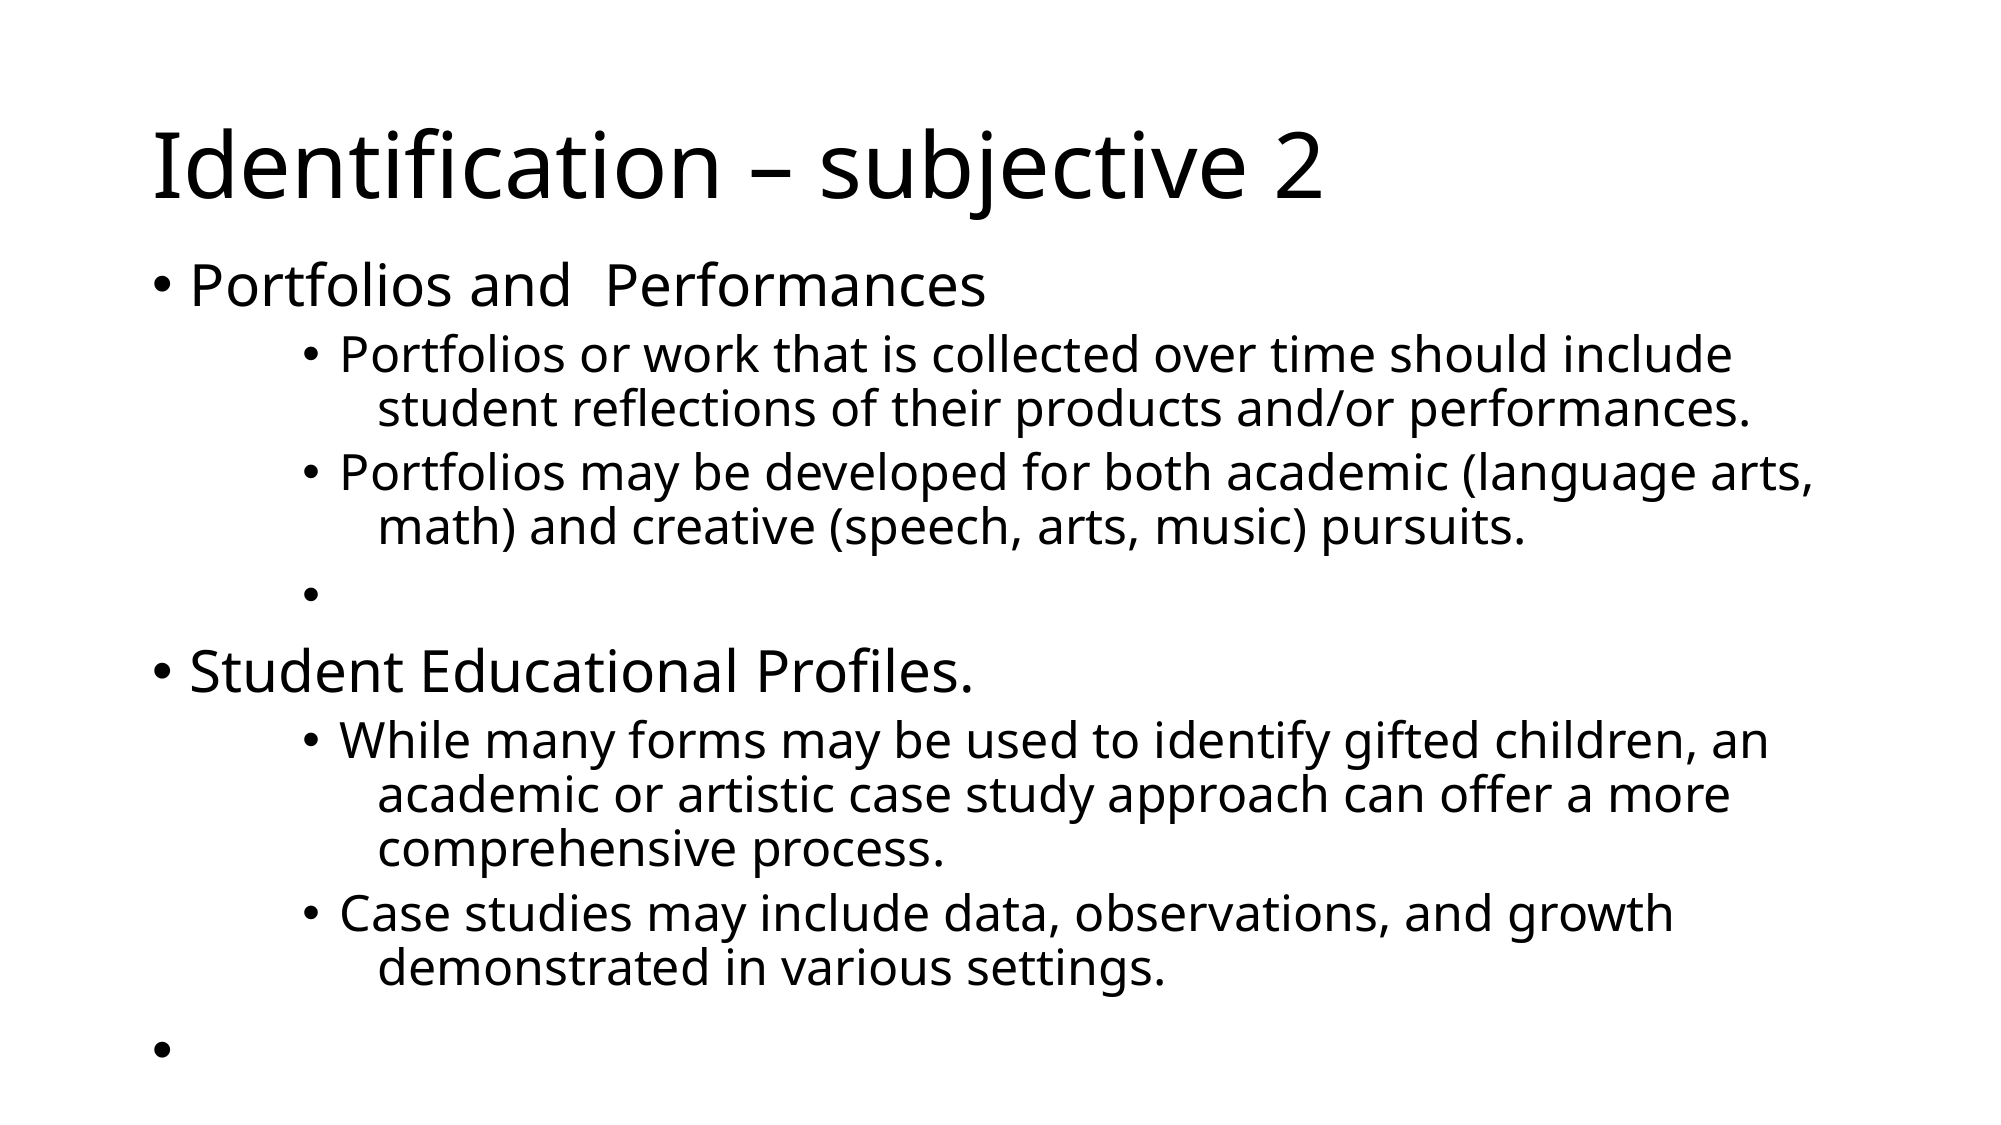

# Identification – subjective 2
Portfolios and Performances
Portfolios or work that is collected over time should include student reflections of their products and/or performances.
Portfolios may be developed for both academic (language arts, math) and creative (speech, arts, music) pursuits.
Student Educational Profiles.
While many forms may be used to identify gifted children, an academic or artistic case study approach can offer a more comprehensive process.
Case studies may include data, observations, and growth demonstrated in various settings.